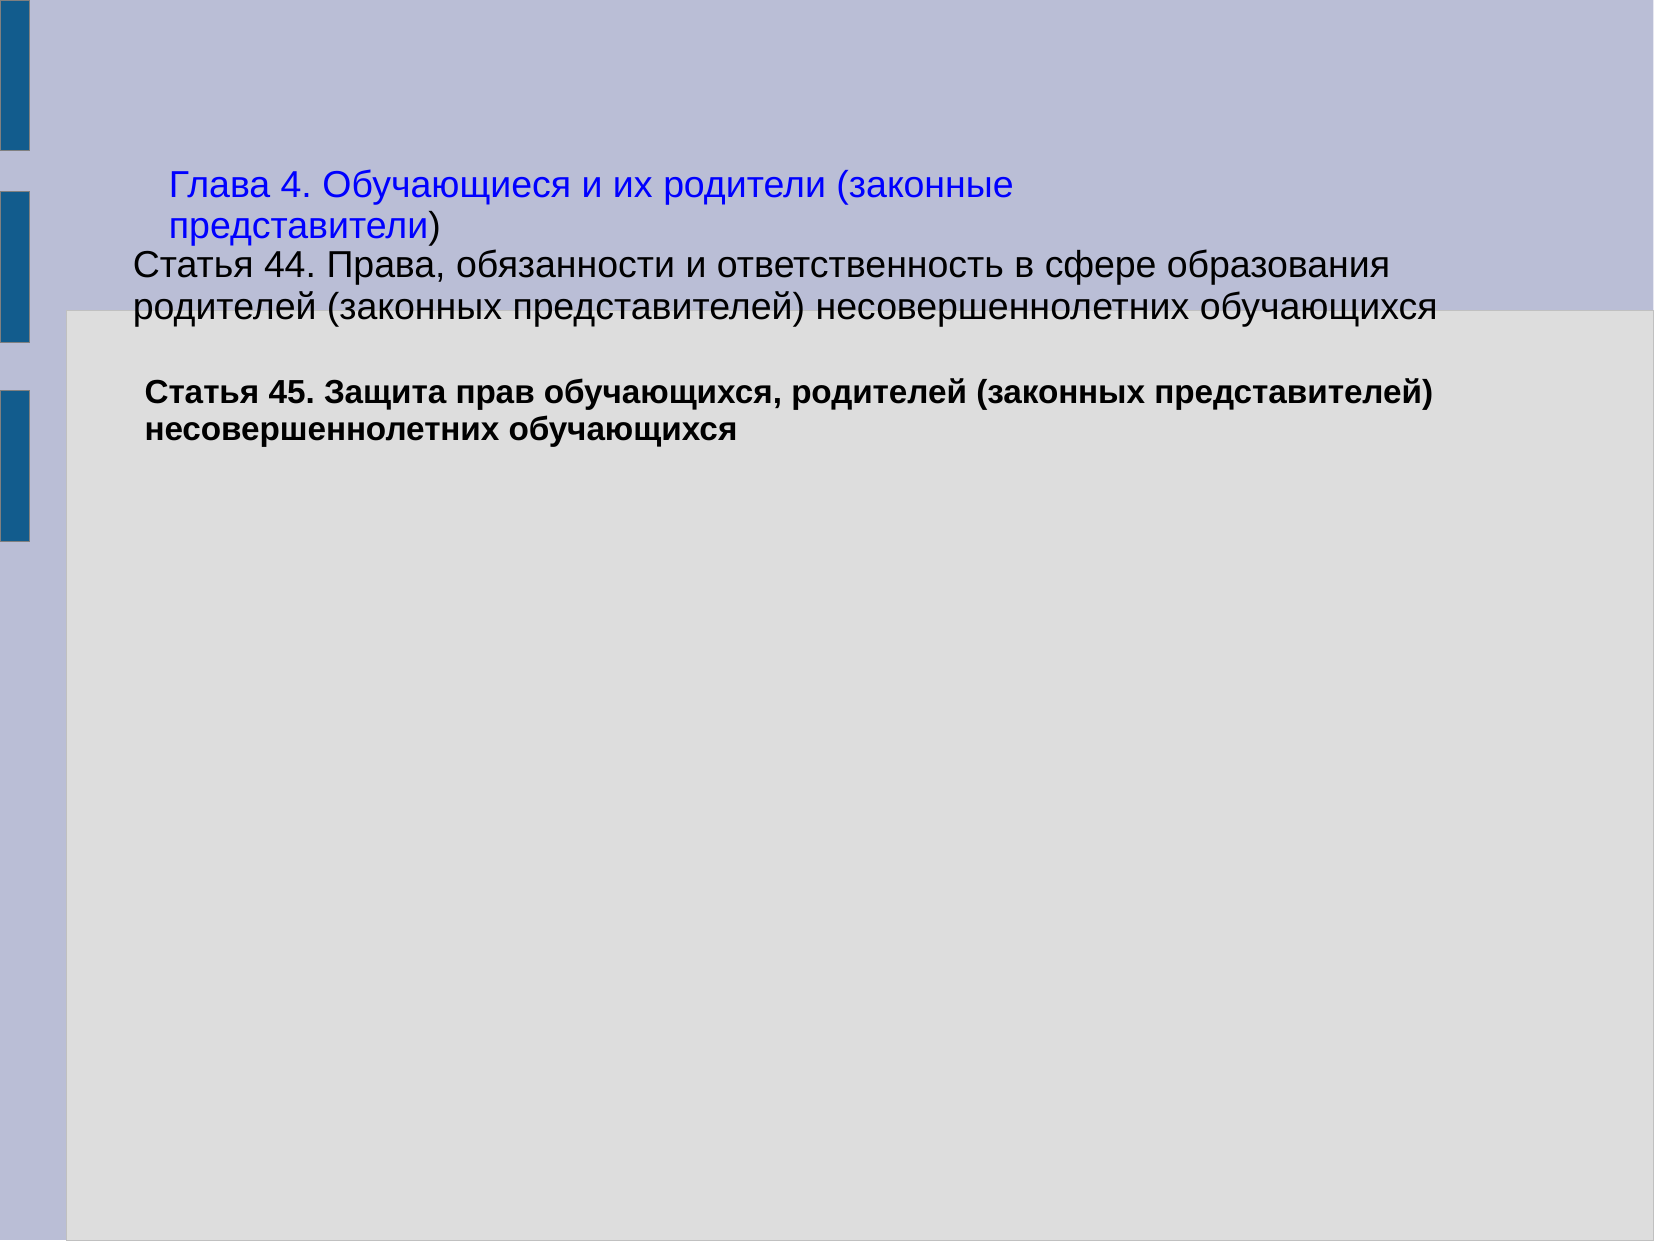

Глава 4. Обучающиеся и их родители (законные представители)
Статья 44. Права, обязанности и ответственность в сфере образования родителей (законных представителей) несовершеннолетних обучающихся
Статья 45. Защита прав обучающихся, родителей (законных представителей) несовершеннолетних обучающихся